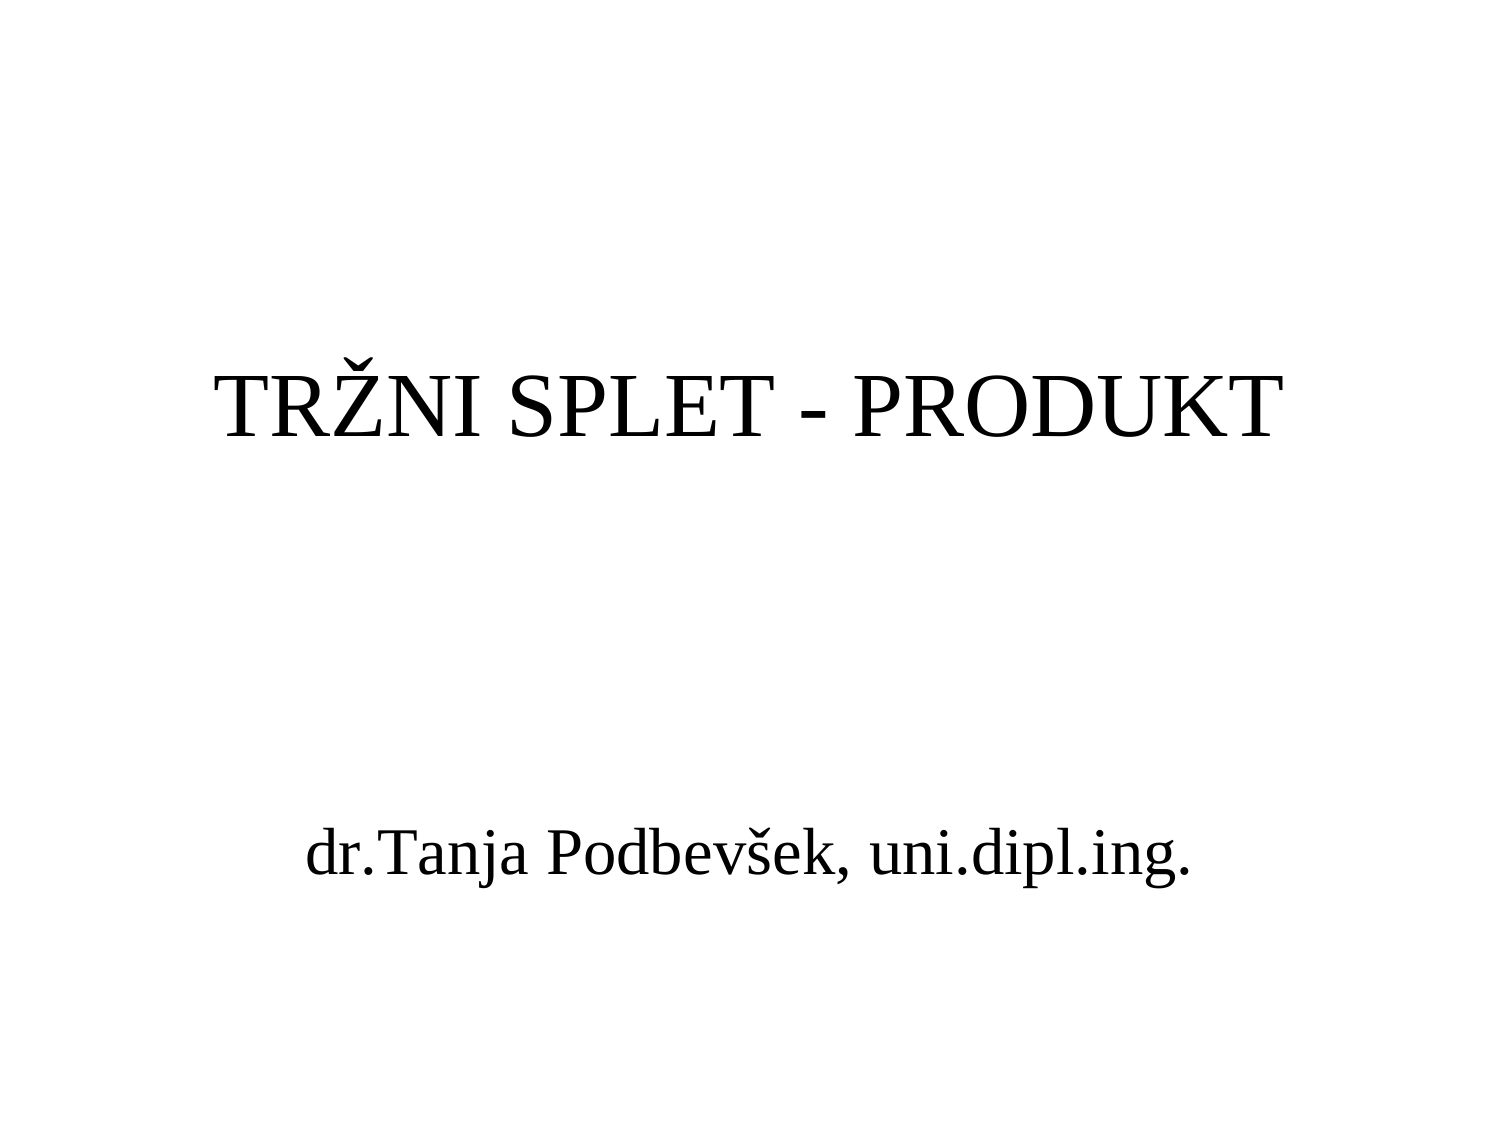

# TRŽNI SPLET - PRODUKT
dr.Tanja Podbevšek, uni.dipl.ing.